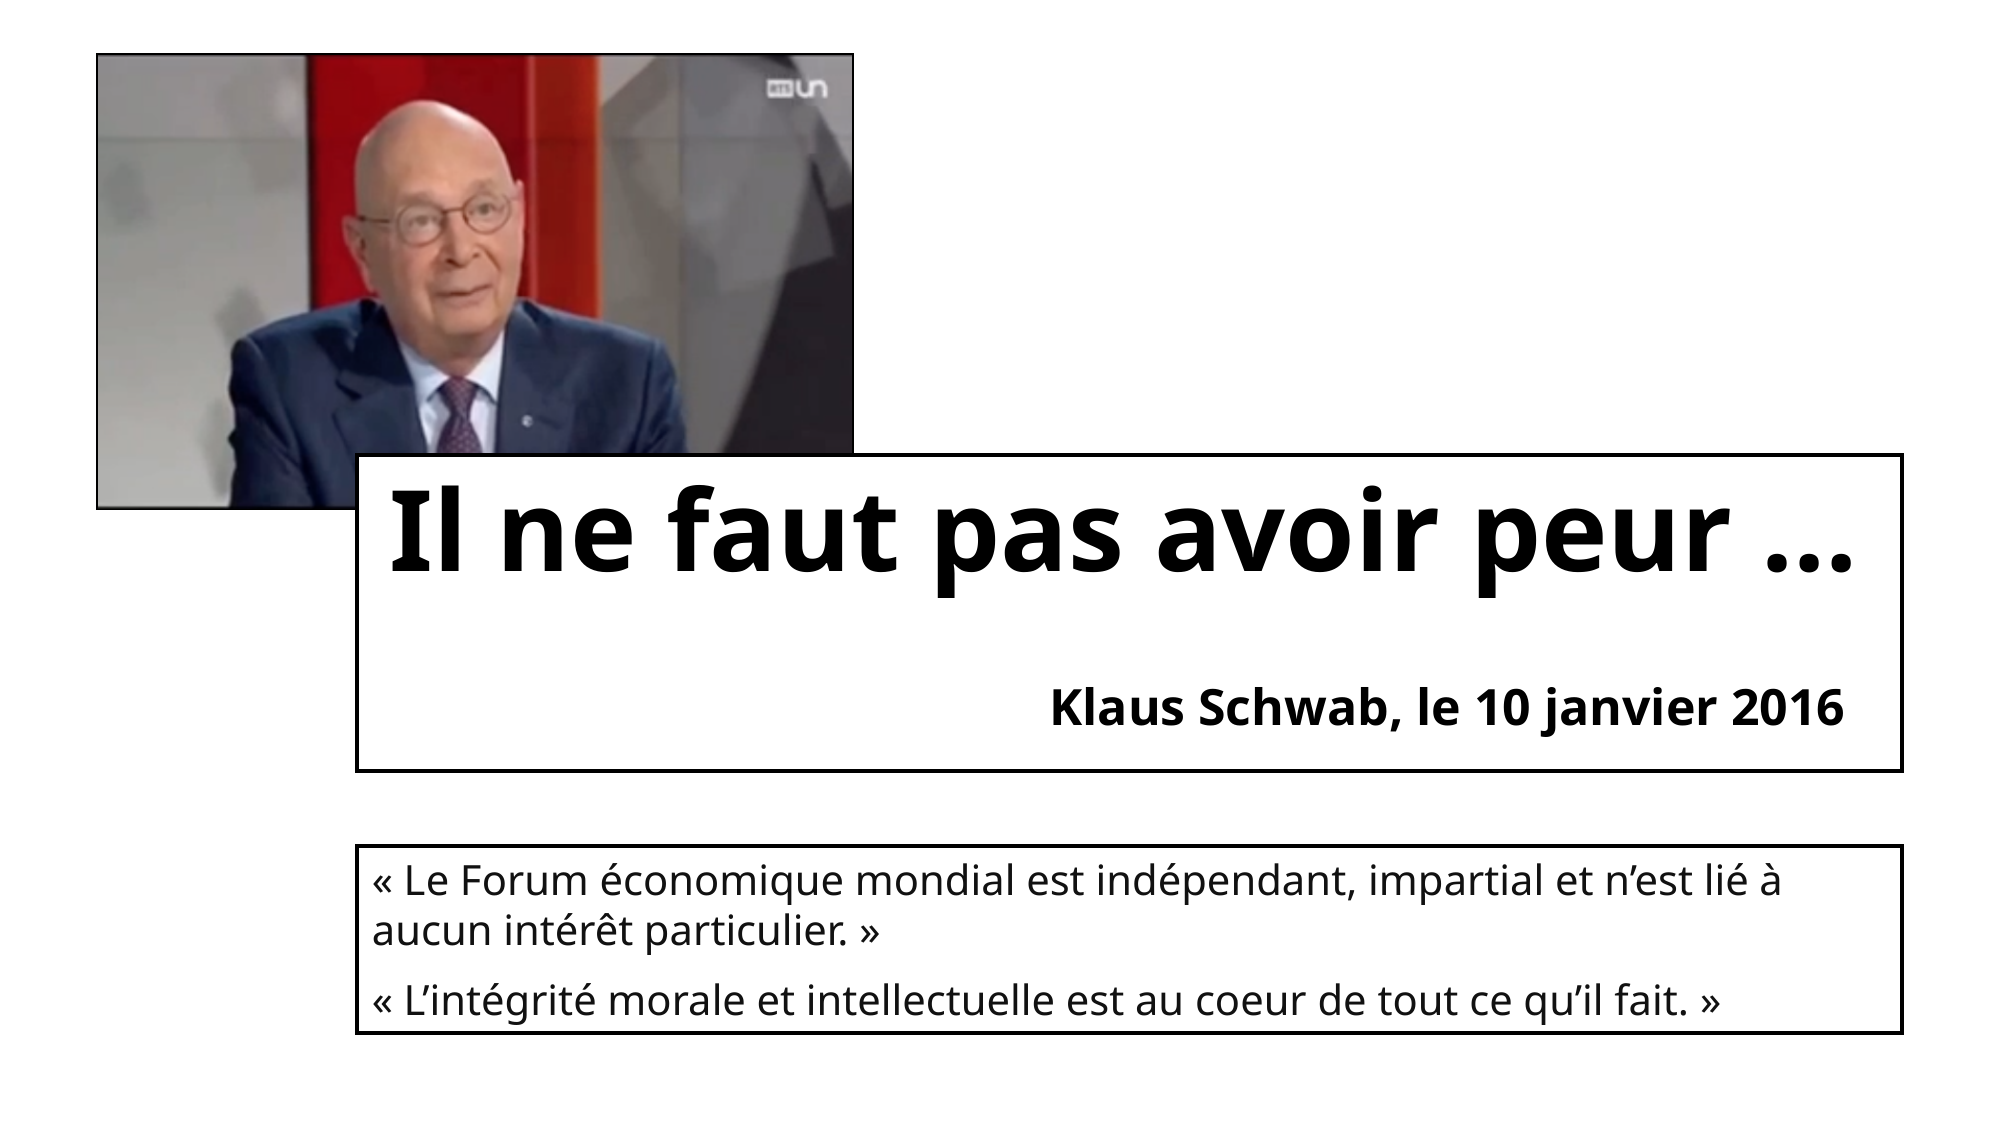

Klaus Schwab, le 10 janvier 2016
Il ne faut pas avoir peur …
Klaus Schwab, le 10 janvier 2016
« Le Forum économique mondial est indépendant, impartial et n’est lié à aucun intérêt particulier. »
« L’intégrité morale et intellectuelle est au coeur de tout ce qu’il fait. »